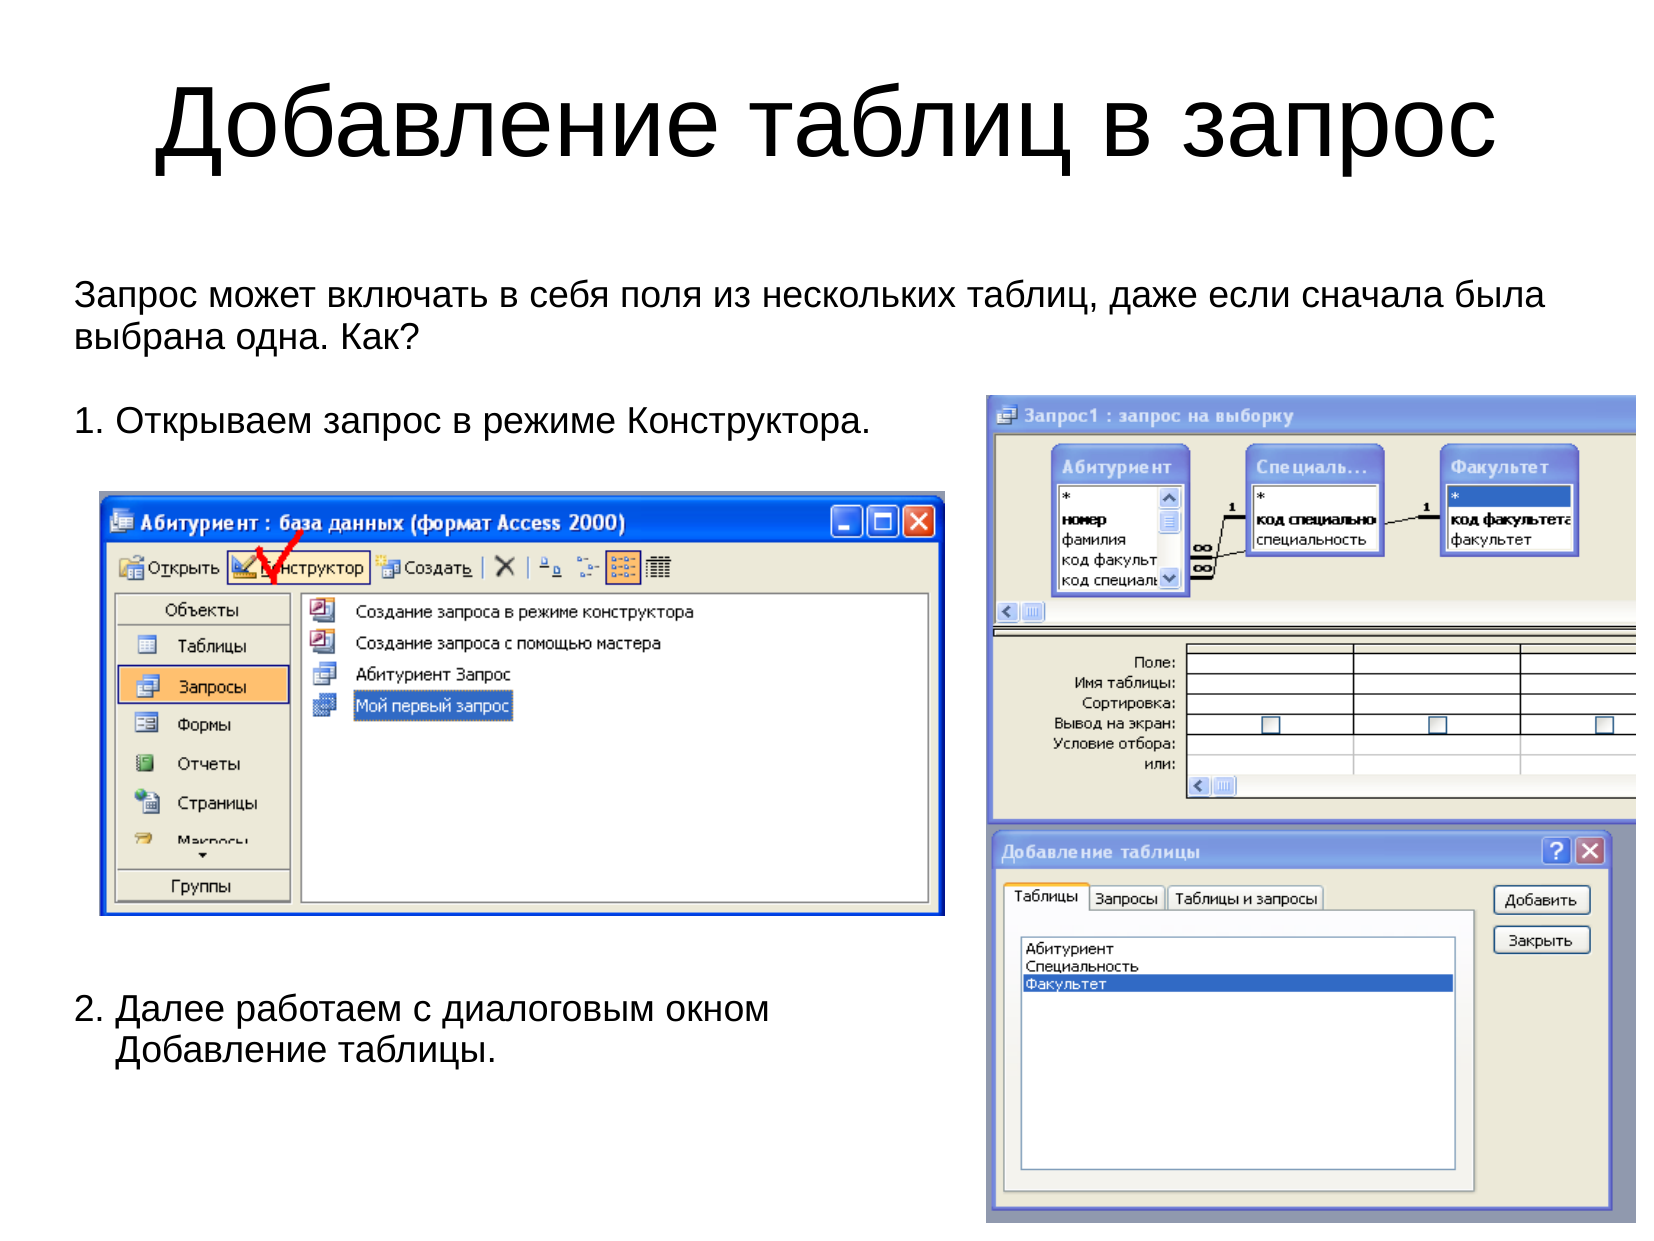

Добавление таблиц в запрос
Запрос может включать в себя поля из нескольких таблиц, даже если сначала была выбрана одна. Как?
1. Открываем запрос в режиме Конструктора.
2. Далее работаем с диалоговым окном
 Добавление таблицы.